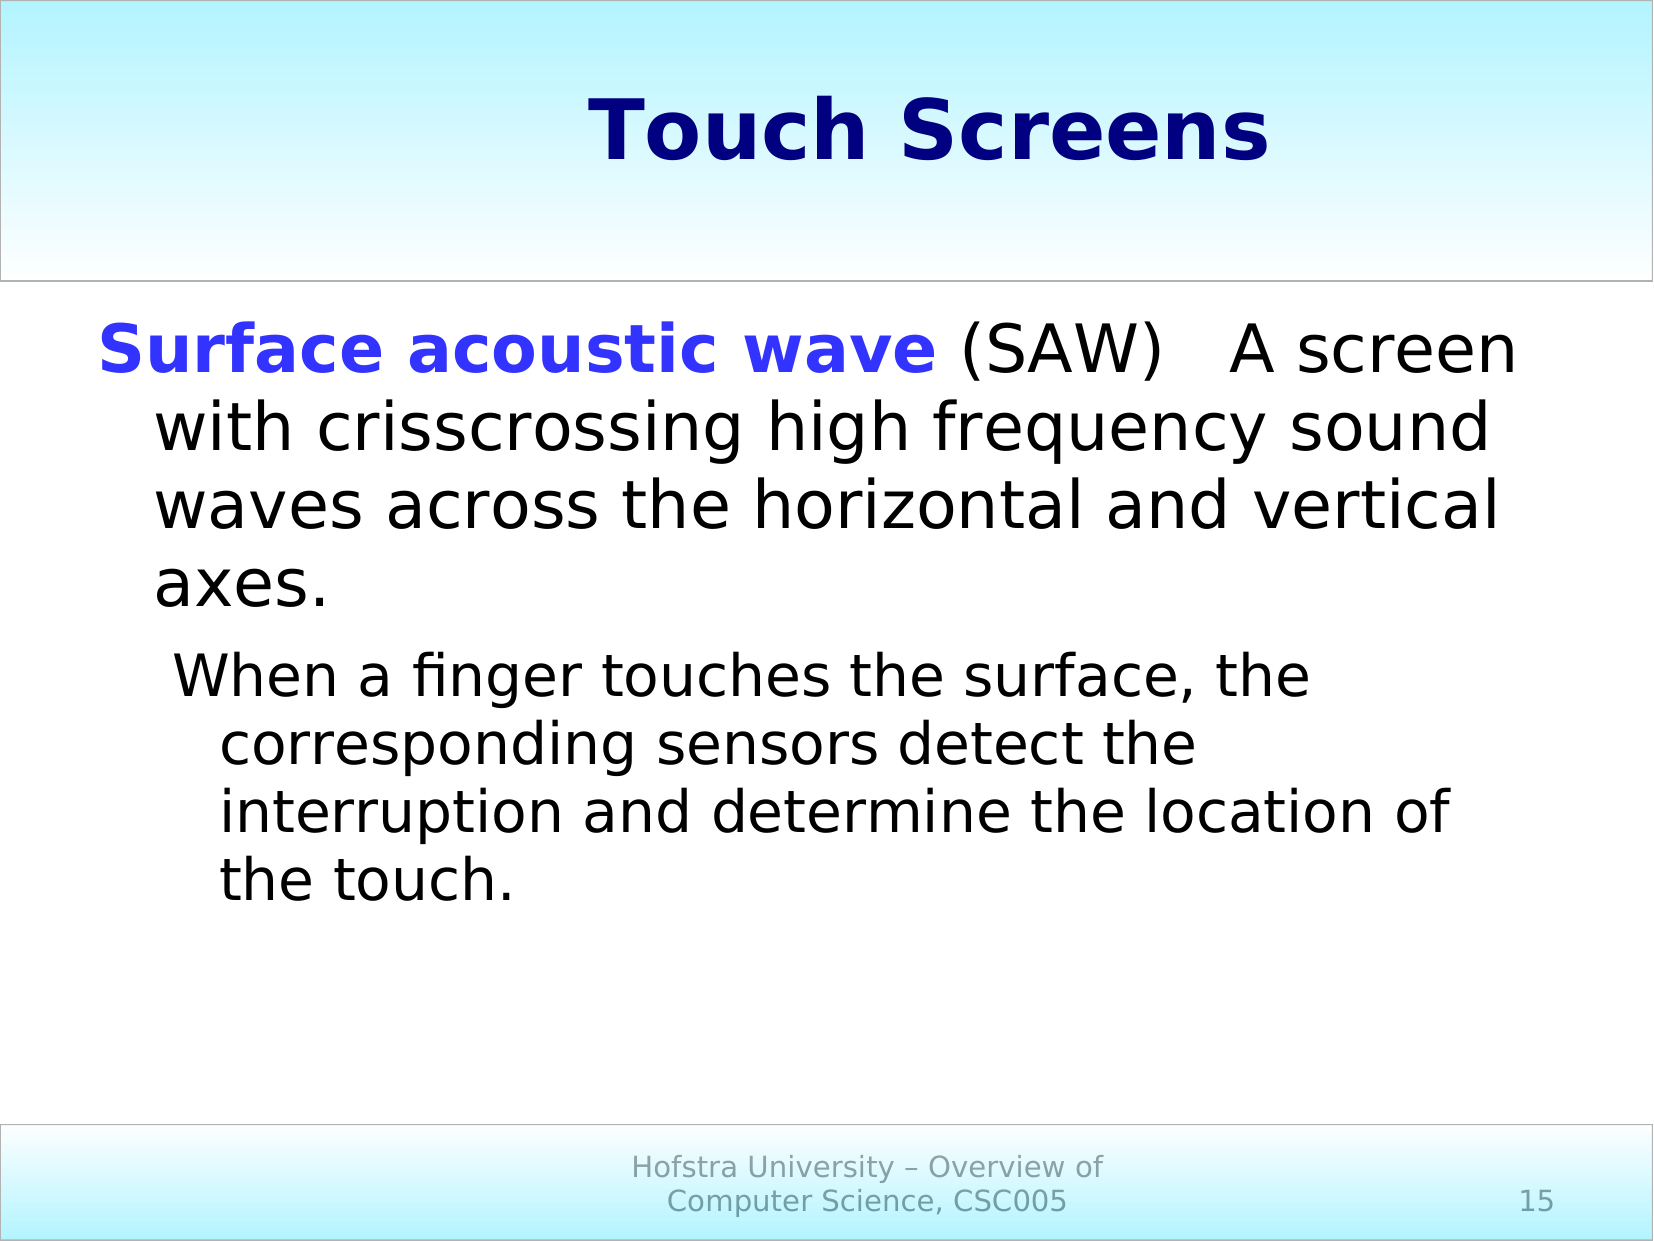

# Touch Screens
Surface acoustic wave (SAW) A screen with crisscrossing high frequency sound waves across the horizontal and vertical axes.
When a finger touches the surface, the corresponding sensors detect the interruption and determine the location of the touch.
15